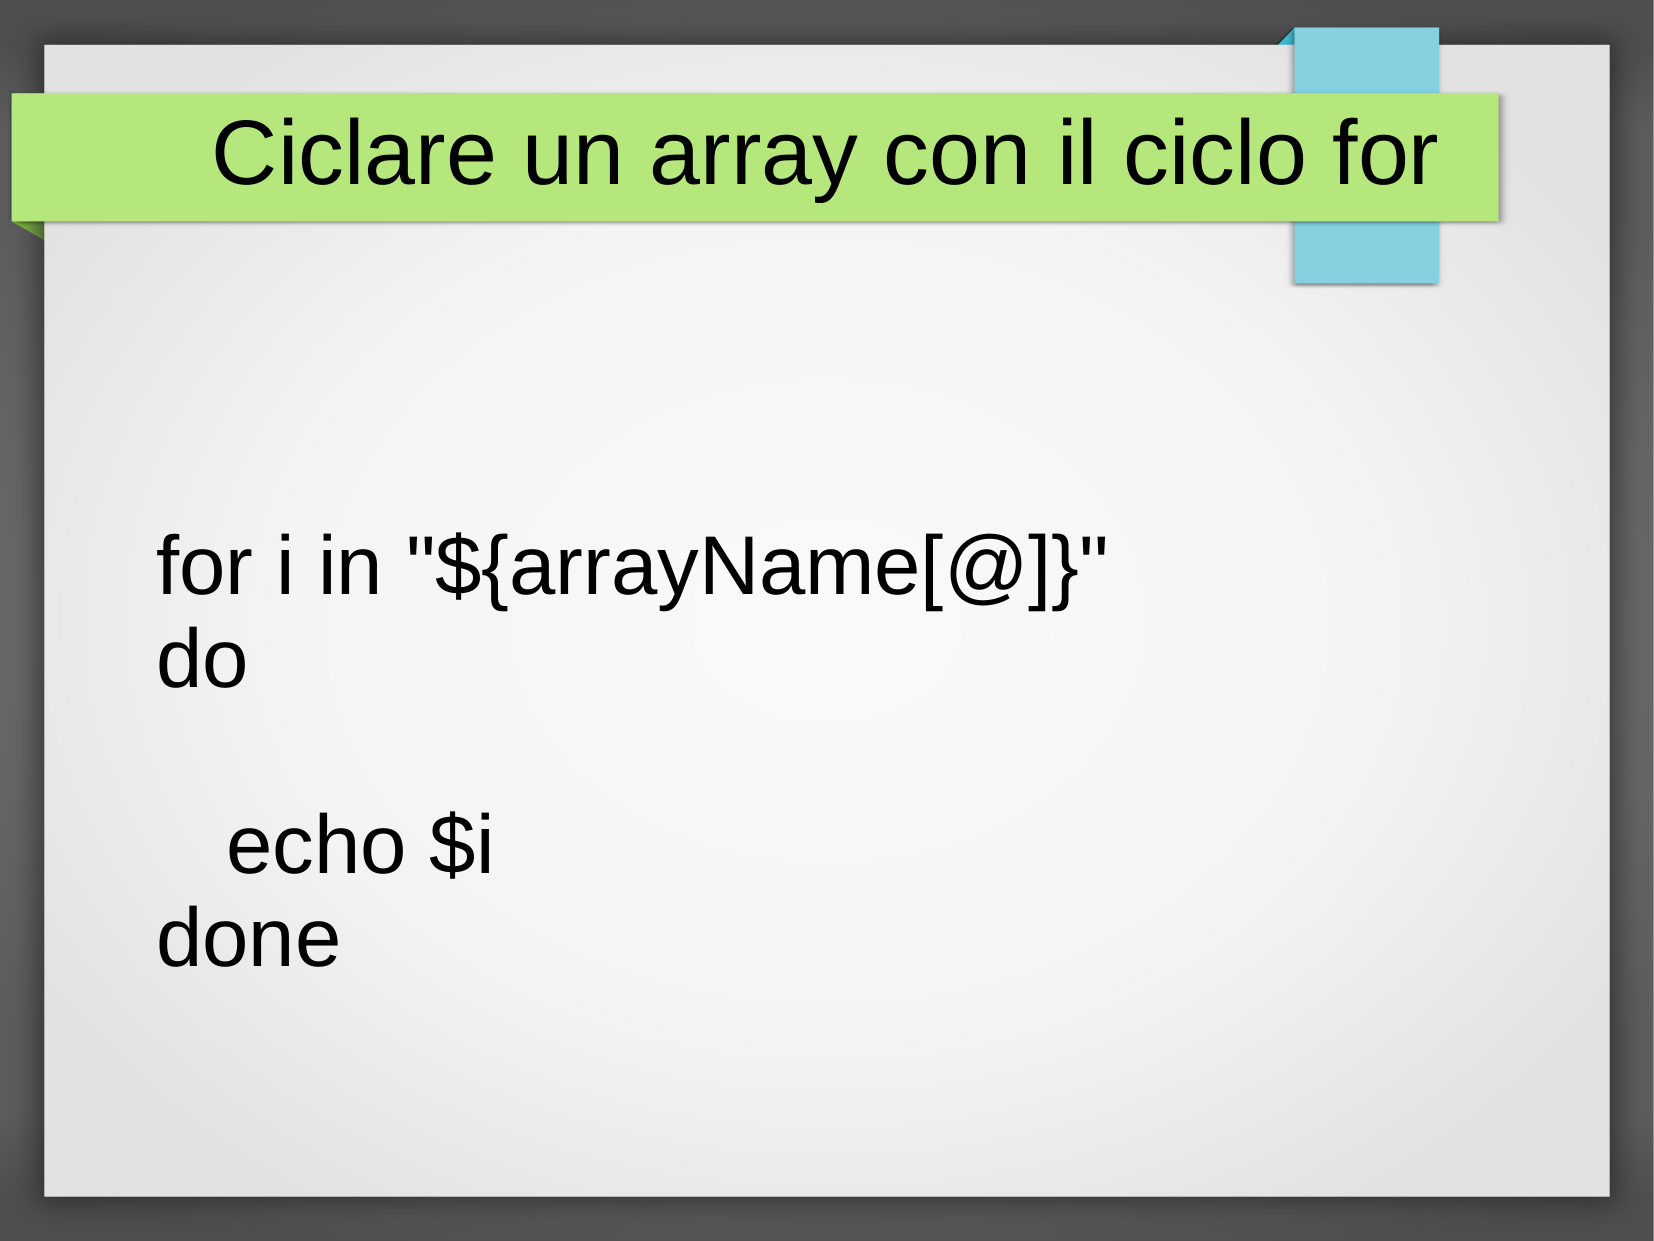

# Ciclare un array con il ciclo for
for i in "${arrayName[@]}"
do
 echo $i
done